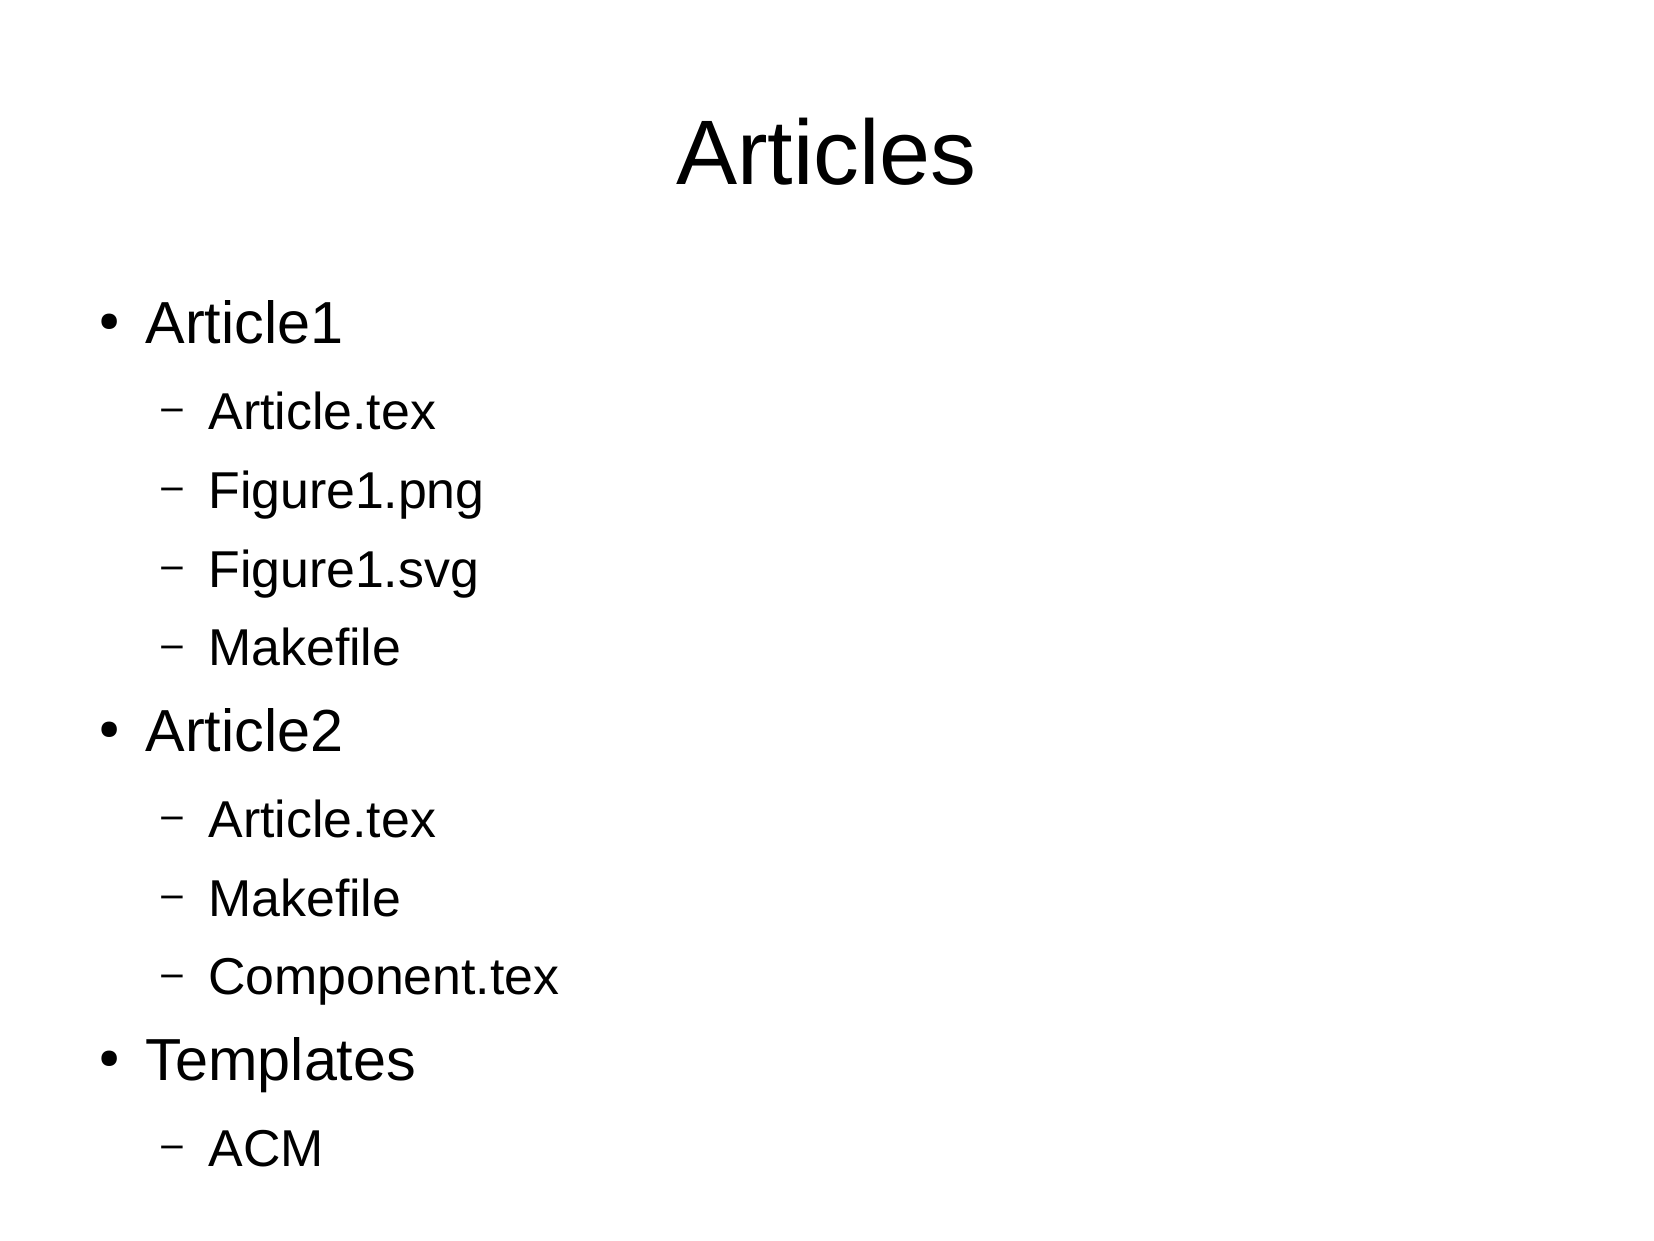

# Articles
Article1
Article.tex
Figure1.png
Figure1.svg
Makefile
Article2
Article.tex
Makefile
Component.tex
Templates
ACM